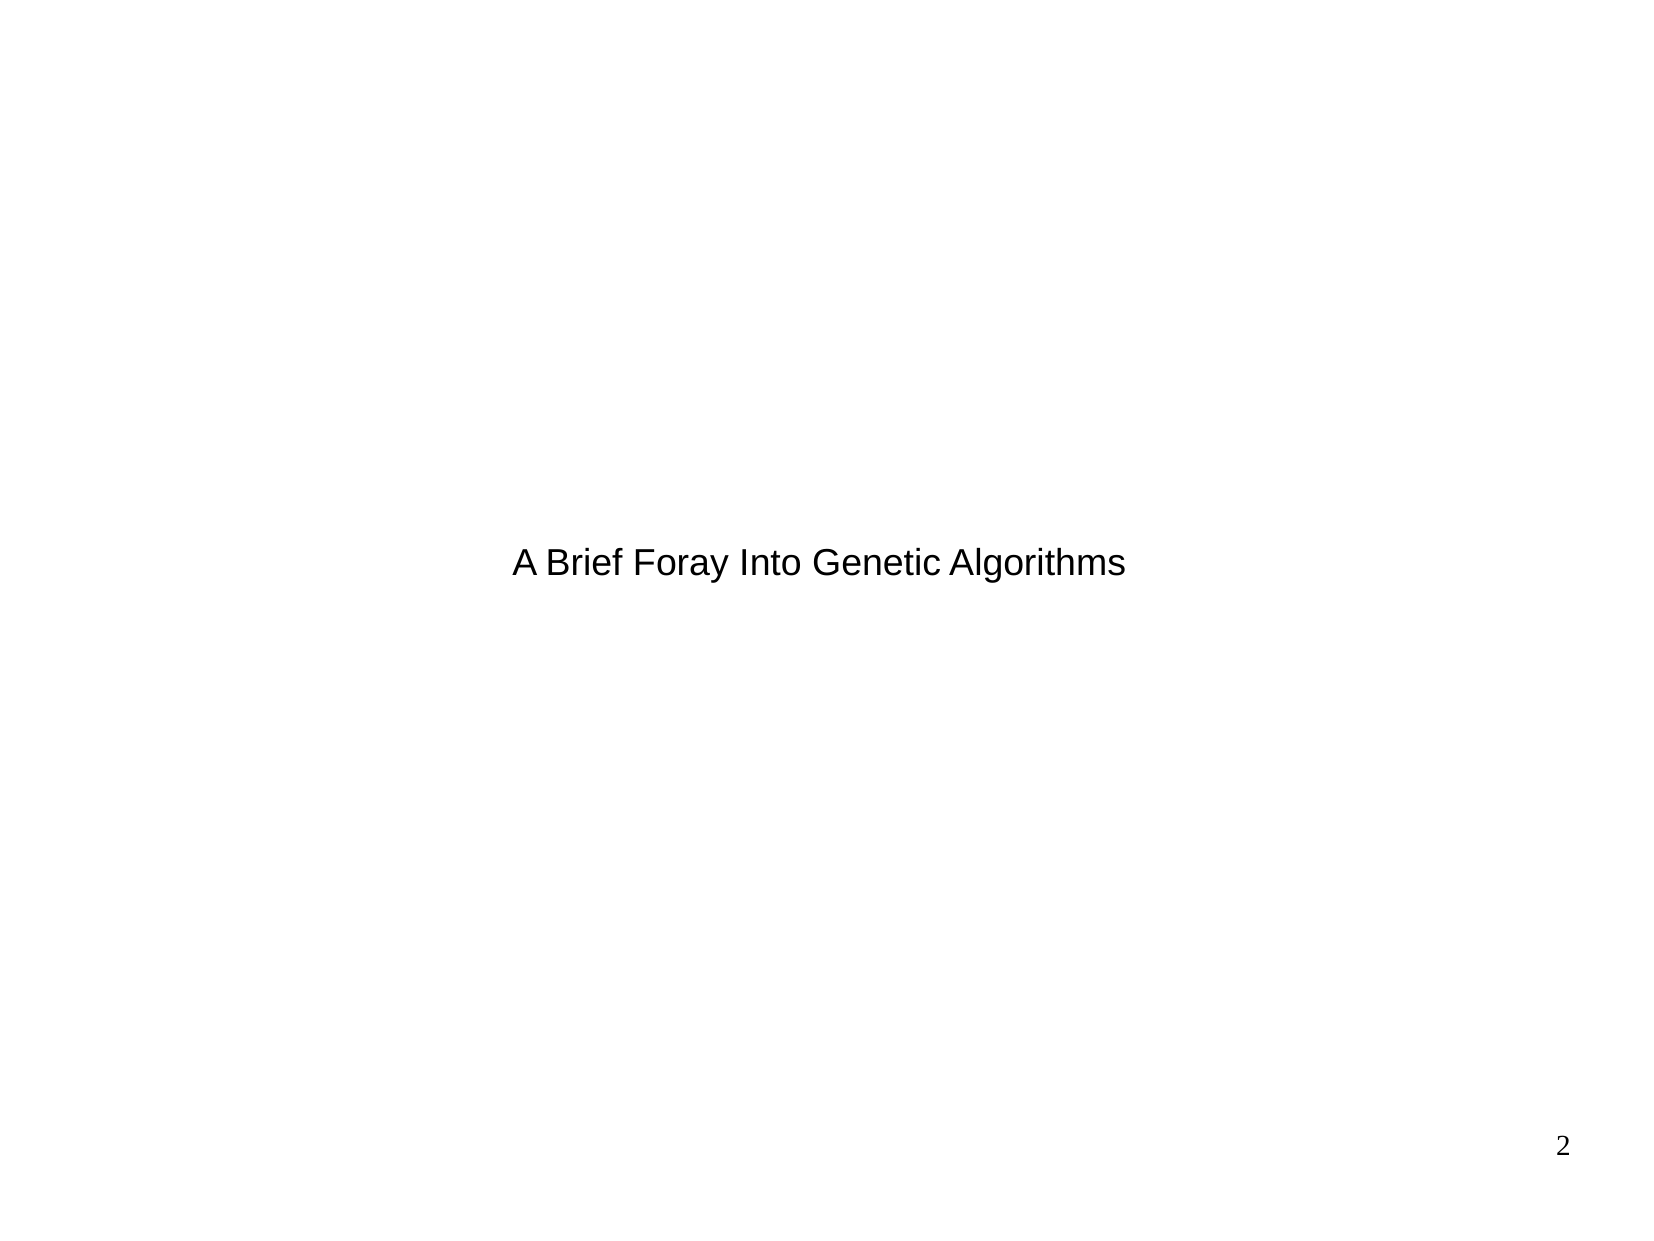

A Brief Foray Into Genetic Algorithms
2